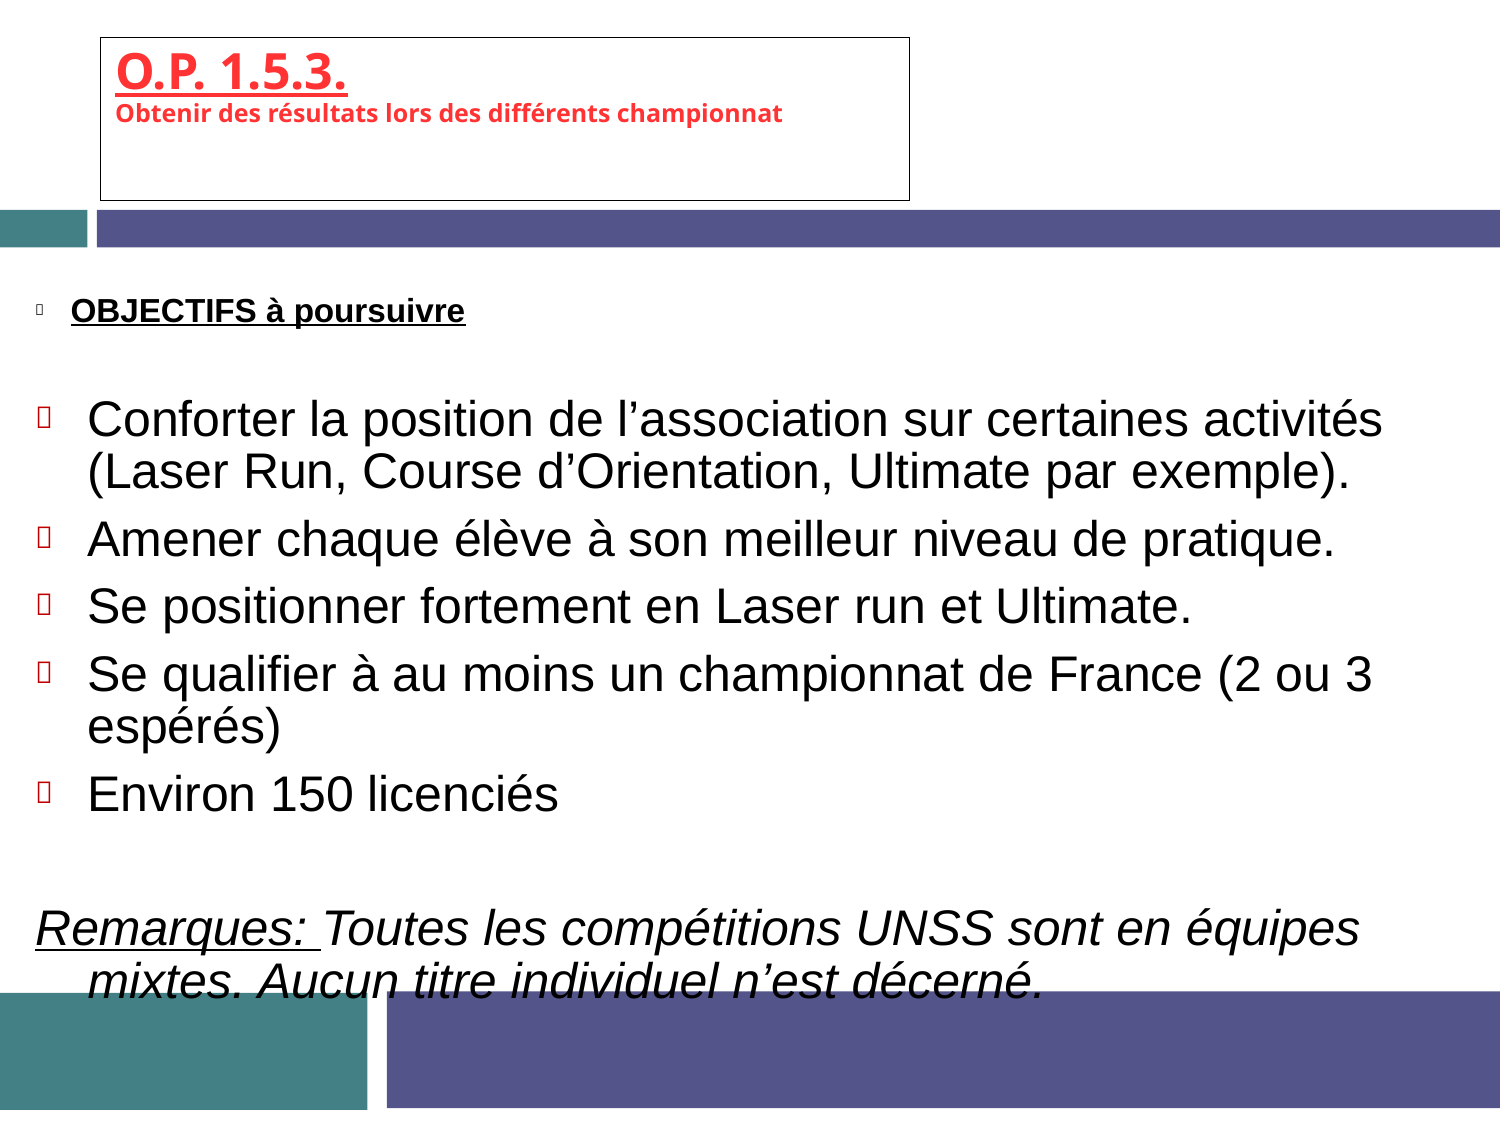

# O.P. 1.5.3. Obtenir des résultats lors des différents championnat
OBJECTIFS à poursuivre
Conforter la position de l’association sur certaines activités (Laser Run, Course d’Orientation, Ultimate par exemple).
Amener chaque élève à son meilleur niveau de pratique.
Se positionner fortement en Laser run et Ultimate.
Se qualifier à au moins un championnat de France (2 ou 3 espérés)
Environ 150 licenciés
Remarques: Toutes les compétitions UNSS sont en équipes mixtes. Aucun titre individuel n’est décerné.